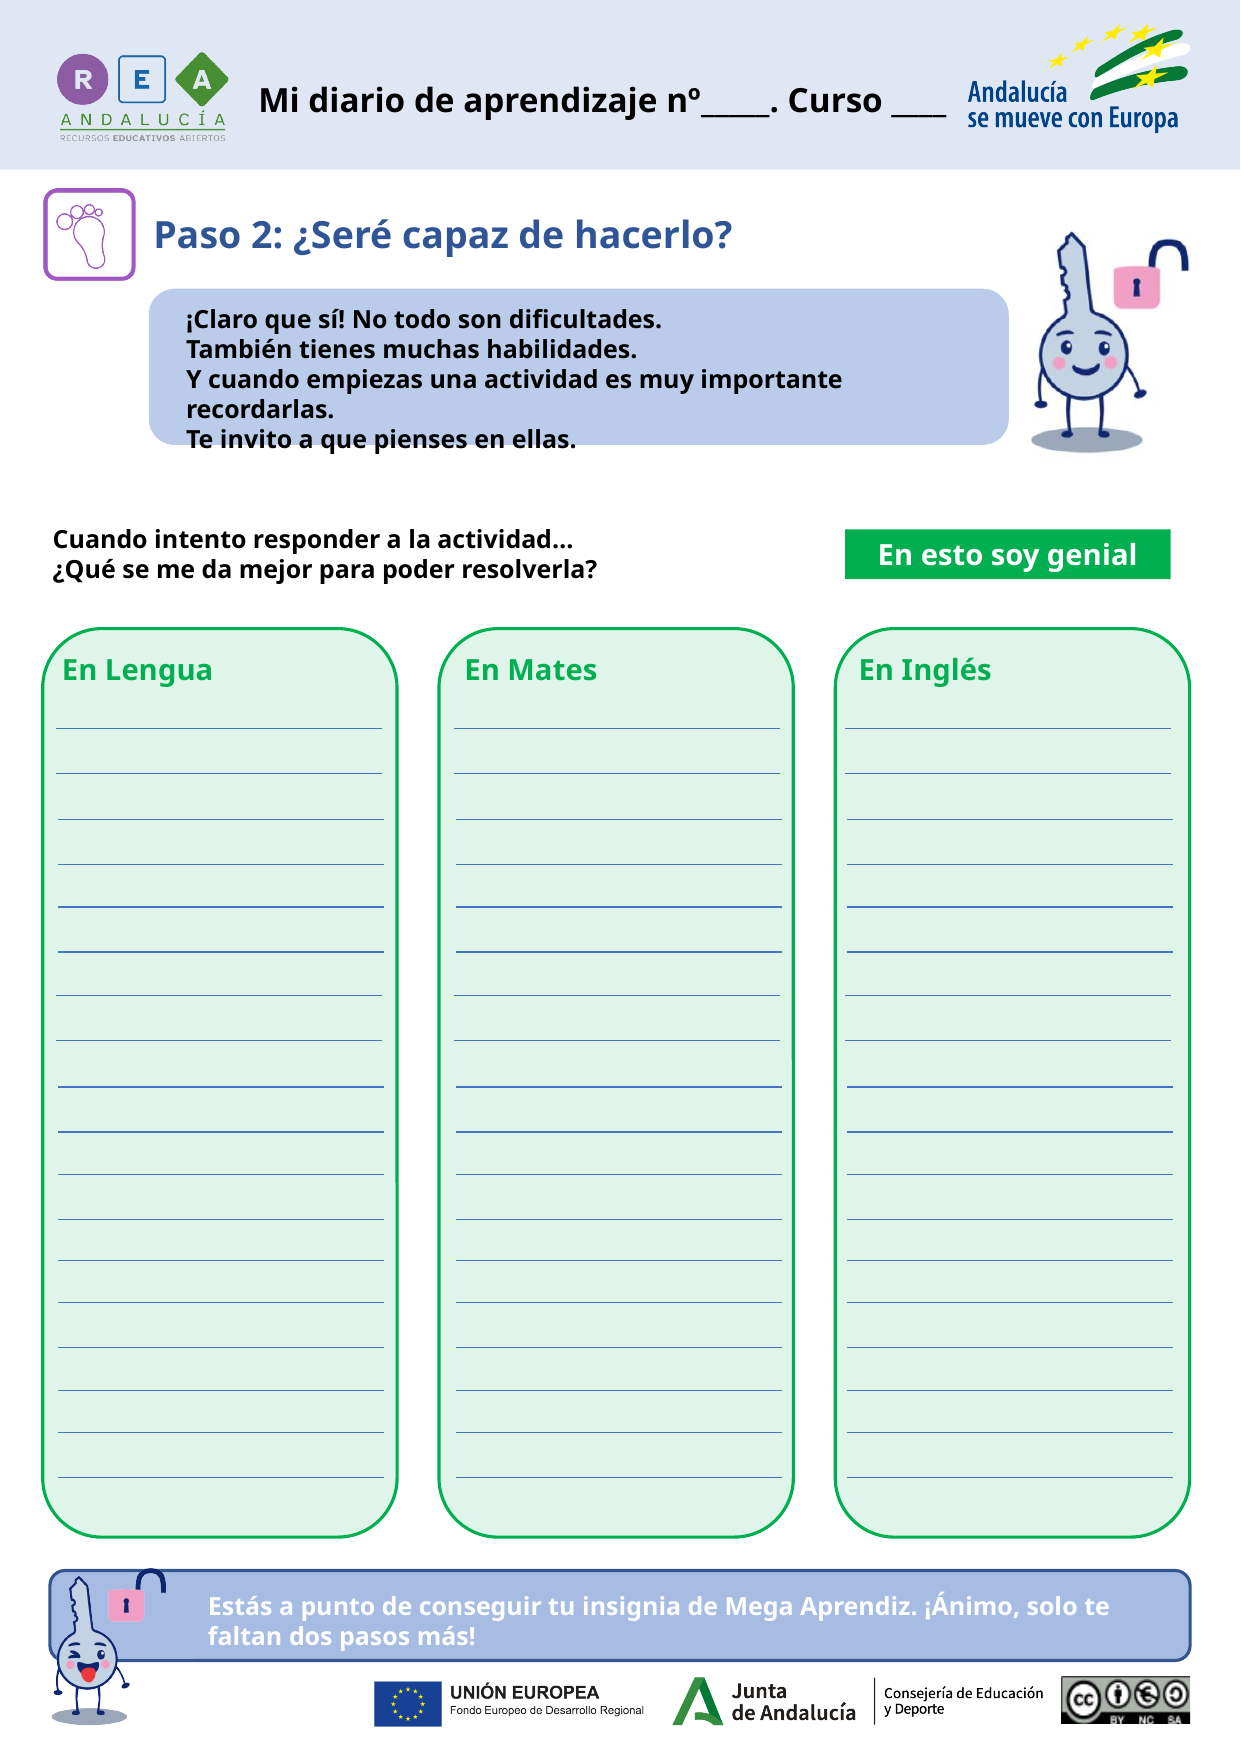

Mi diario de aprendizaje nº_____. Curso ____
Paso 2: ¿Seré capaz de hacerlo?
¡Claro que sí! No todo son dificultades.
También tienes muchas habilidades.
Y cuando empiezas una actividad es muy importante recordarlas.
Te invito a que pienses en ellas.
Cuando intento responder a la actividad…
¿Qué se me da mejor para poder resolverla?
En esto soy genial
En Lengua
En Mates
En Inglés
Estás a punto de conseguir tu insignia de Mega Aprendiz. ¡Ánimo, solo te faltan dos pasos más!